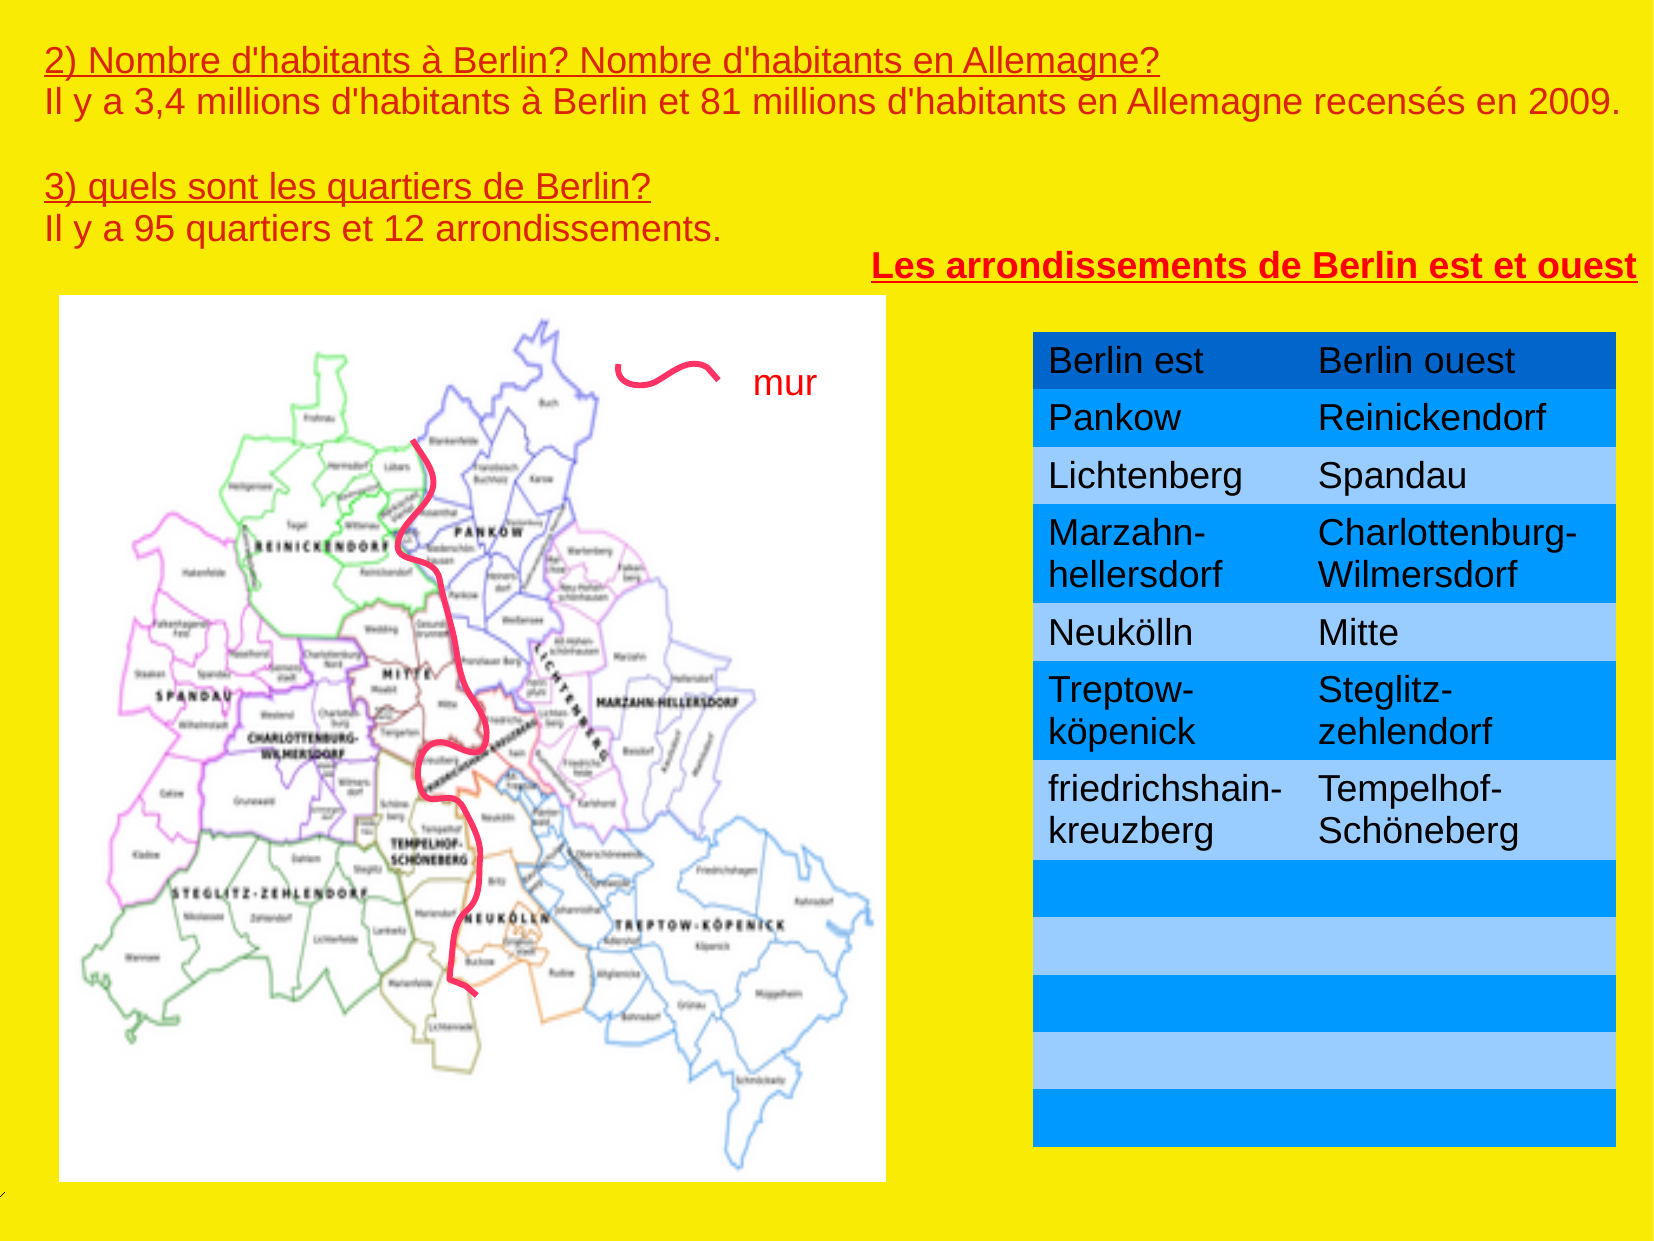

2) Nombre d'habitants à Berlin? Nombre d'habitants en Allemagne?
Il y a 3,4 millions d'habitants à Berlin et 81 millions d'habitants en Allemagne recensés en 2009.
3) quels sont les quartiers de Berlin?
Il y a 95 quartiers et 12 arrondissements.
Les arrondissements de Berlin est et ouest
| Berlin est | Berlin ouest |
| --- | --- |
| Pankow | Reinickendorf |
| Lichtenberg | Spandau |
| Marzahn-hellersdorf | Charlottenburg- Wilmersdorf |
| Neukölln | Mitte |
| Treptow-köpenick | Steglitz-zehlendorf |
| friedrichshain-kreuzberg | Tempelhof- Schöneberg |
| | |
| | |
| | |
| | |
| | |
mur